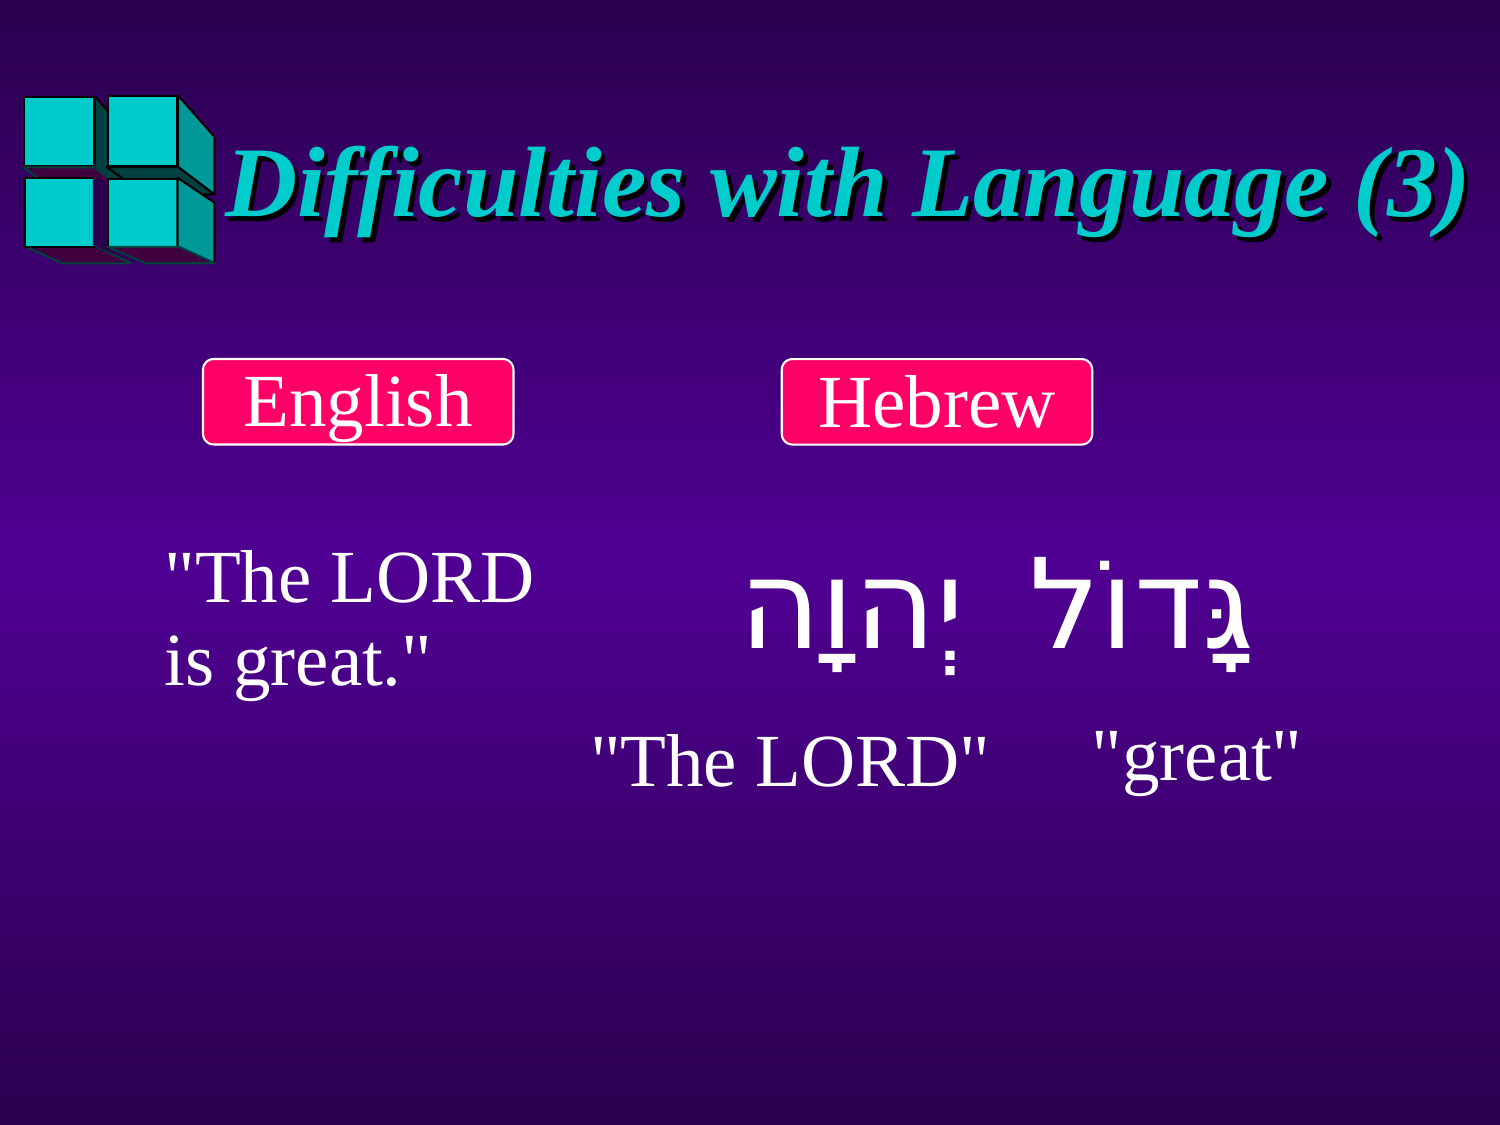

# Difficulties with Language (3)
English
Hebrew
גָּדוֹל יְהוָה
"The LORD
is great."
"great"
"The LORD"